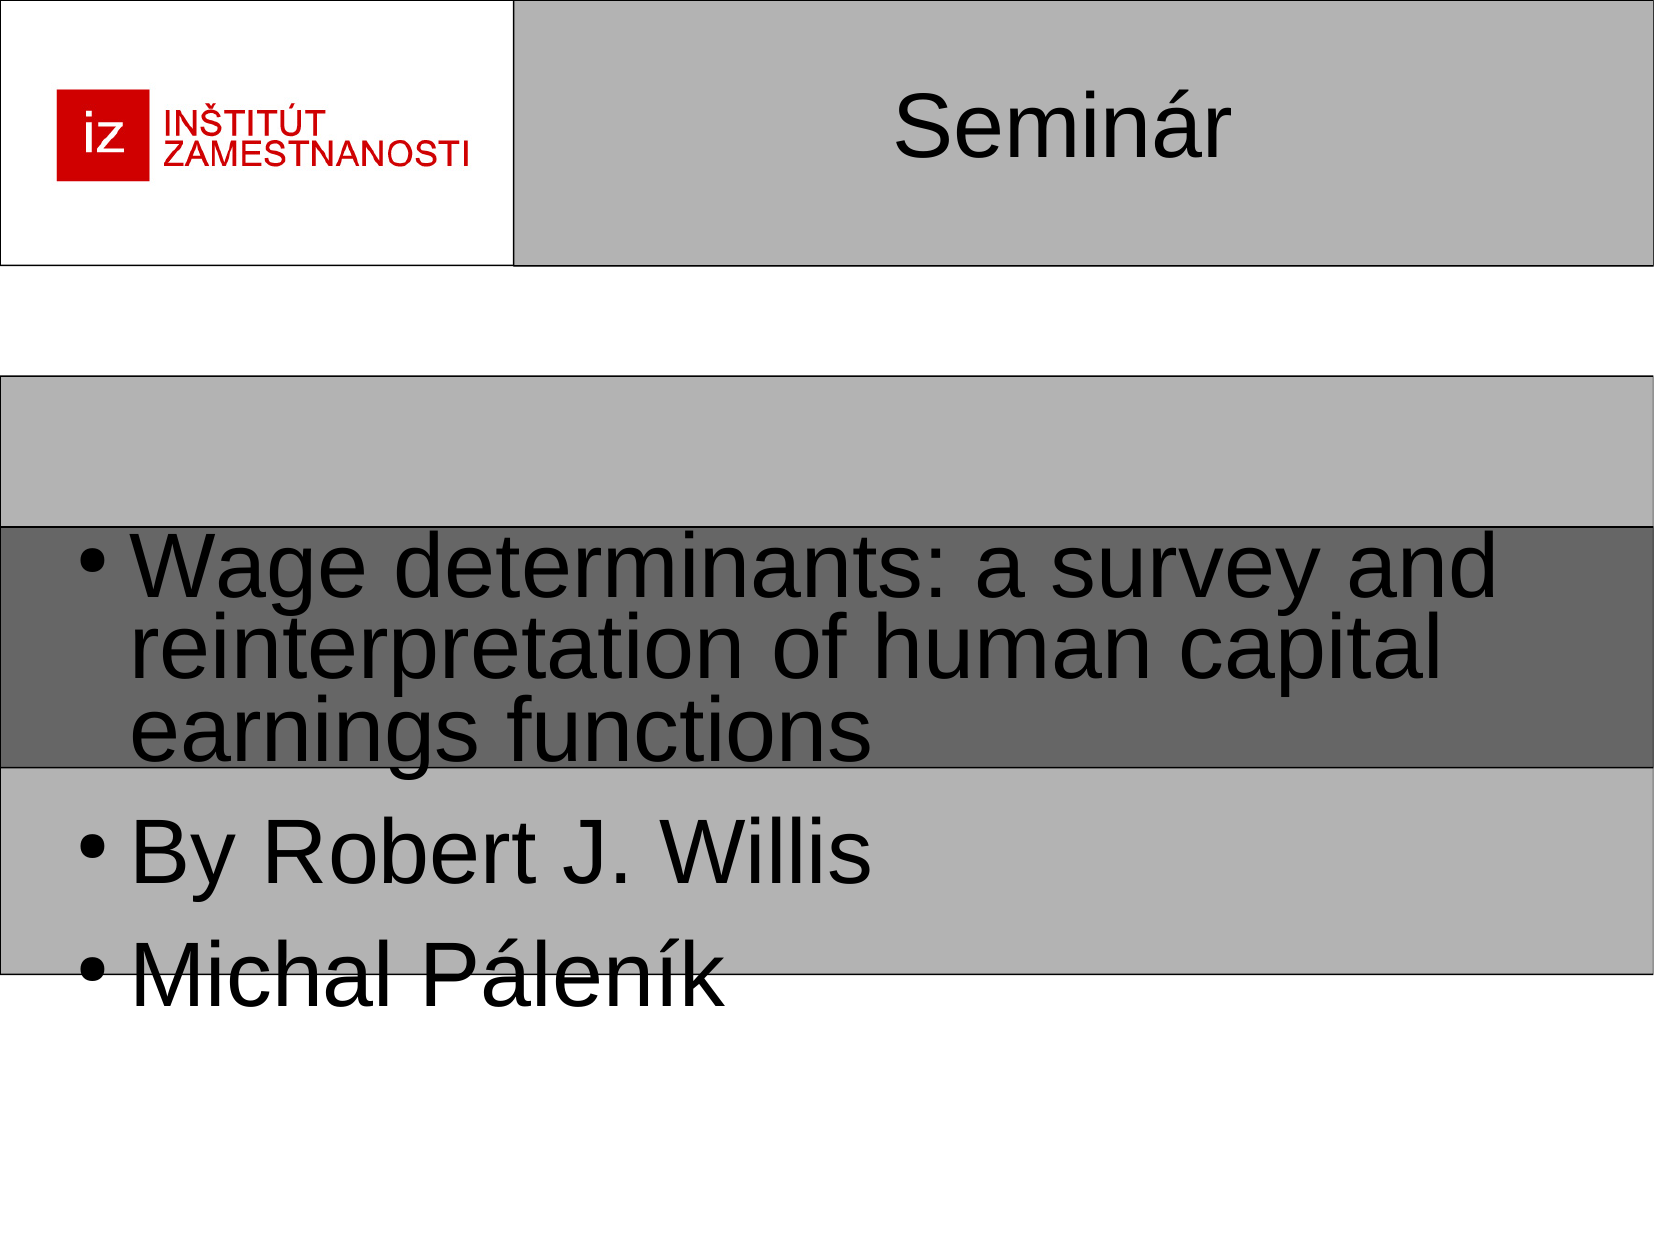

# Seminár
Wage determinants: a survey and reinterpretation of human capital earnings functions
By Robert J. Willis
Michal Páleník